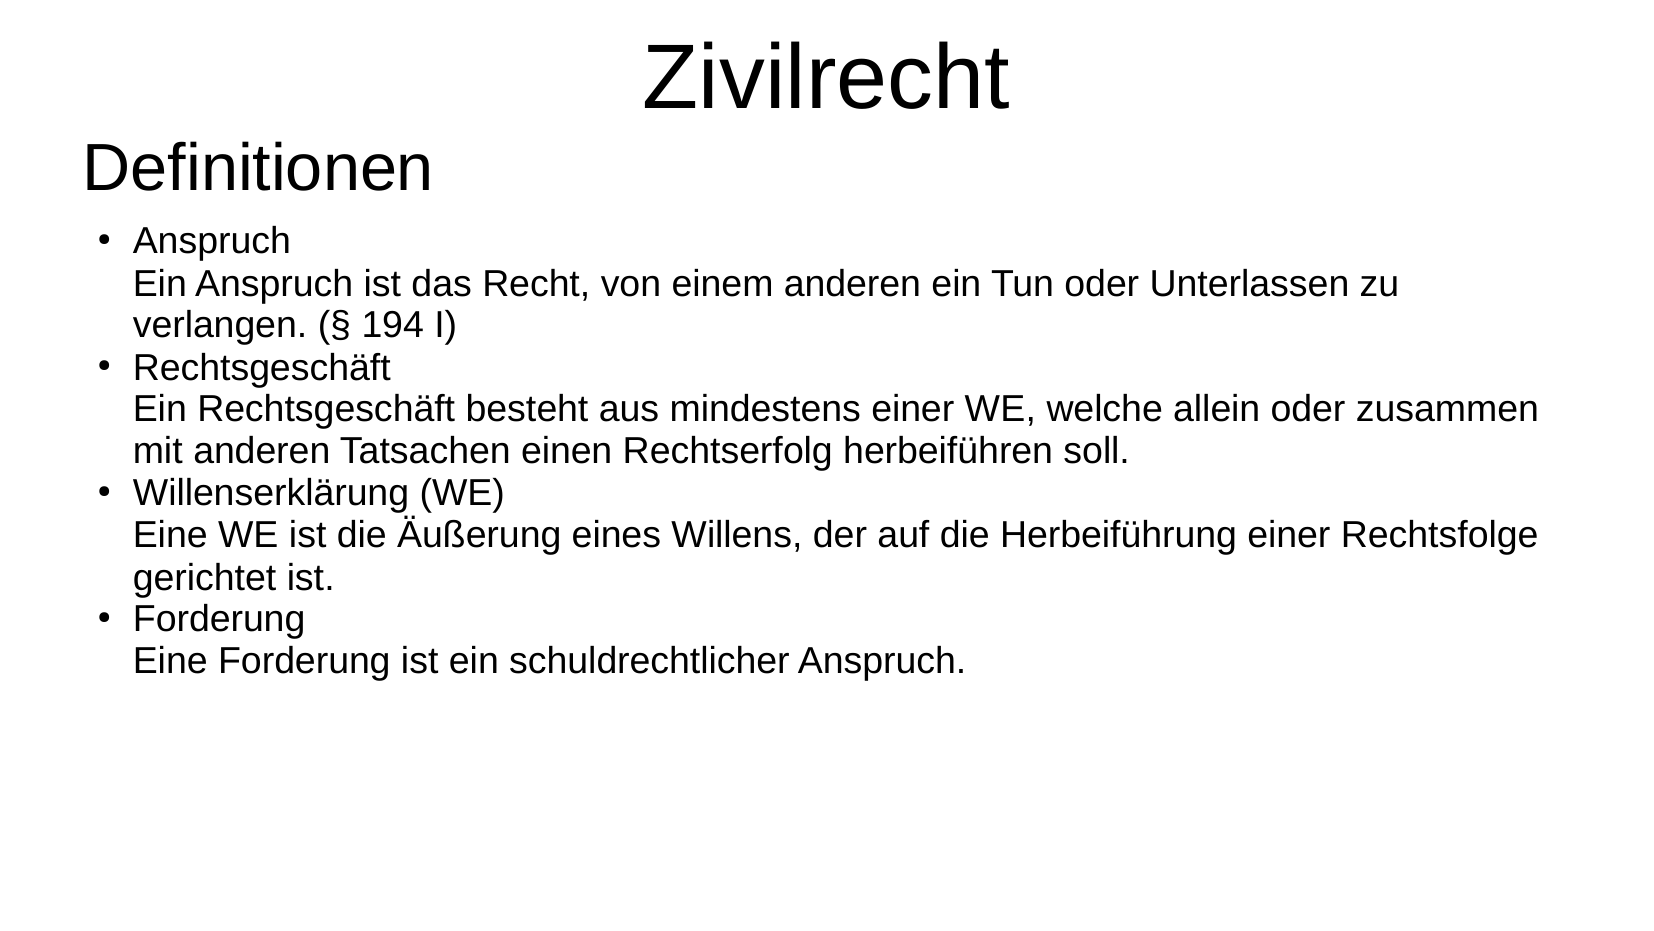

# Zivilrecht
Definitionen
Anspruch
Ein Anspruch ist das Recht, von einem anderen ein Tun oder Unterlassen zu verlangen. (§ 194 I)
Rechtsgeschäft
Ein Rechtsgeschäft besteht aus mindestens einer WE, welche allein oder zusammen mit anderen Tatsachen einen Rechtserfolg herbeiführen soll.
Willenserklärung (WE)
Eine WE ist die Äußerung eines Willens, der auf die Herbeiführung einer Rechtsfolge gerichtet ist.
Forderung
Eine Forderung ist ein schuldrechtlicher Anspruch.